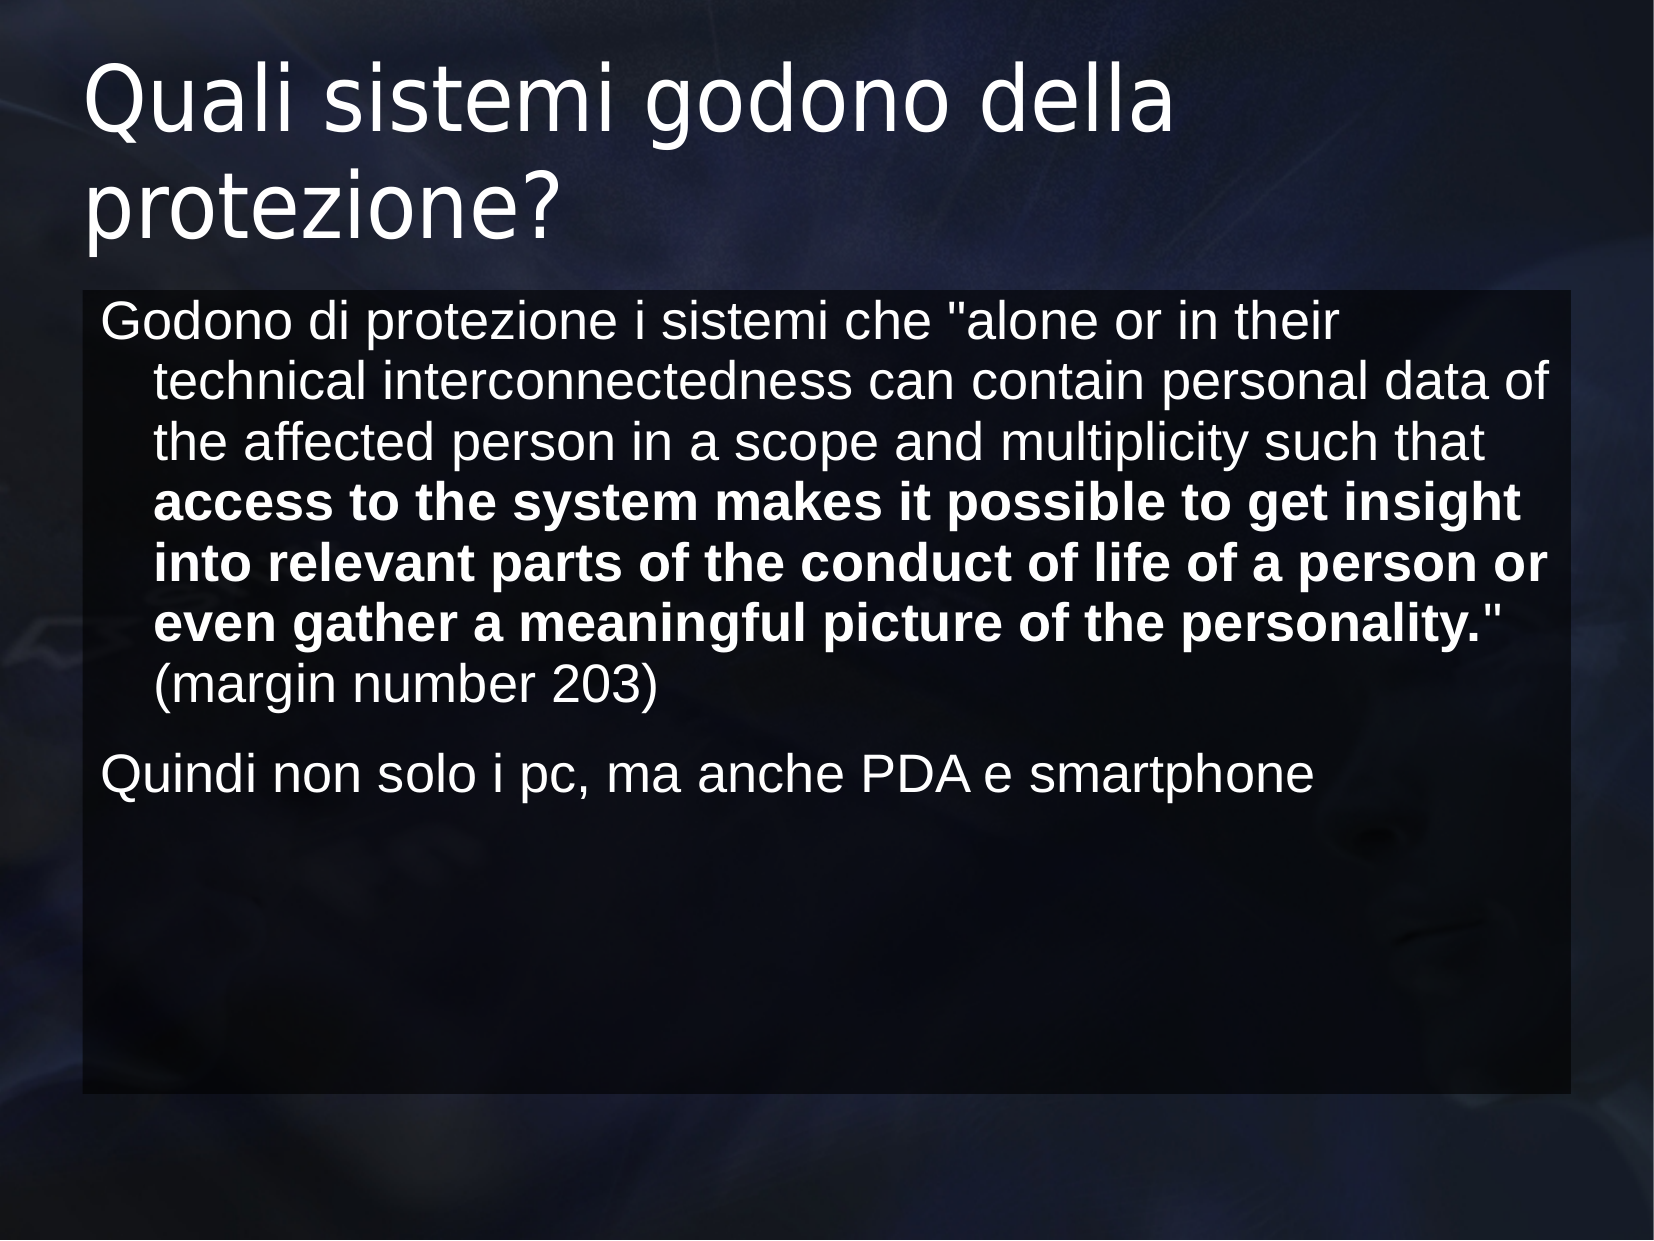

# Quali sistemi godono della protezione?
Godono di protezione i sistemi che "alone or in their technical interconnectedness can contain personal data of the affected person in a scope and multiplicity such that access to the system makes it possible to get insight into relevant parts of the conduct of life of a person or even gather a meaningful picture of the personality." (margin number 203)
Quindi non solo i pc, ma anche PDA e smartphone